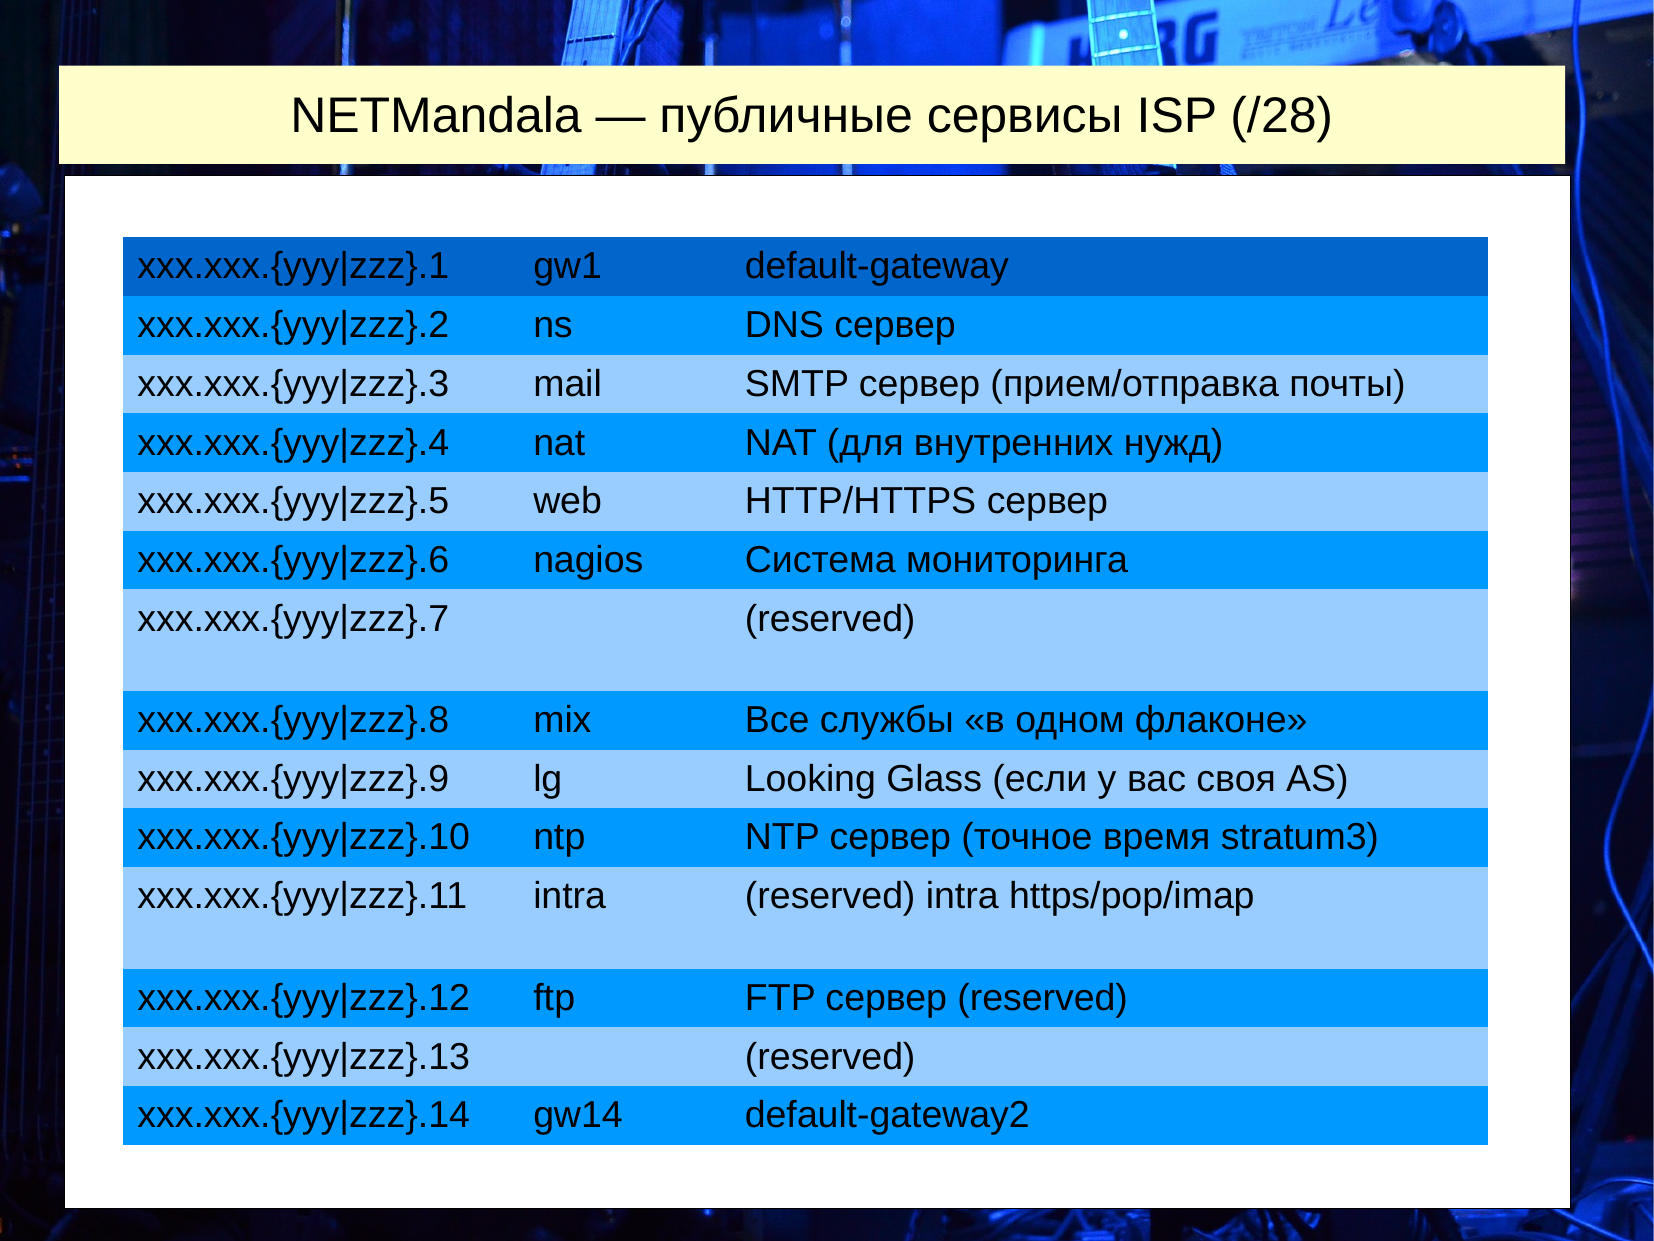

# NETMandala — публичные сервисы ISP (/28)
| xxx.xxx.{yyy|zzz}.1 | gw1 | default-gateway |
| --- | --- | --- |
| xxx.xxx.{yyy|zzz}.2 | ns | DNS сервер |
| xxx.xxx.{yyy|zzz}.3 | mail | SMTP сервер (прием/отправка почты) |
| xxx.xxx.{yyy|zzz}.4 | nat | NAT (для внутренних нужд) |
| xxx.xxx.{yyy|zzz}.5 | web | HTTP/HTTPS сервер |
| xxx.xxx.{yyy|zzz}.6 | nagios | Система мониторинга |
| xxx.xxx.{yyy|zzz}.7 | | (reserved) |
| xxx.xxx.{yyy|zzz}.8 | mix | Все службы «в одном флаконе» |
| xxx.xxx.{yyy|zzz}.9 | lg | Looking Glass (если у вас своя AS) |
| xxx.xxx.{yyy|zzz}.10 | ntp | NTP сервер (точное время stratum3) |
| xxx.xxx.{yyy|zzz}.11 | intra | (reserved) intra https/pop/imap |
| xxx.xxx.{yyy|zzz}.12 | ftp | FTP сервер (reserved) |
| xxx.xxx.{yyy|zzz}.13 | | (reserved) |
| xxx.xxx.{yyy|zzz}.14 | gw14 | default-gateway2 |